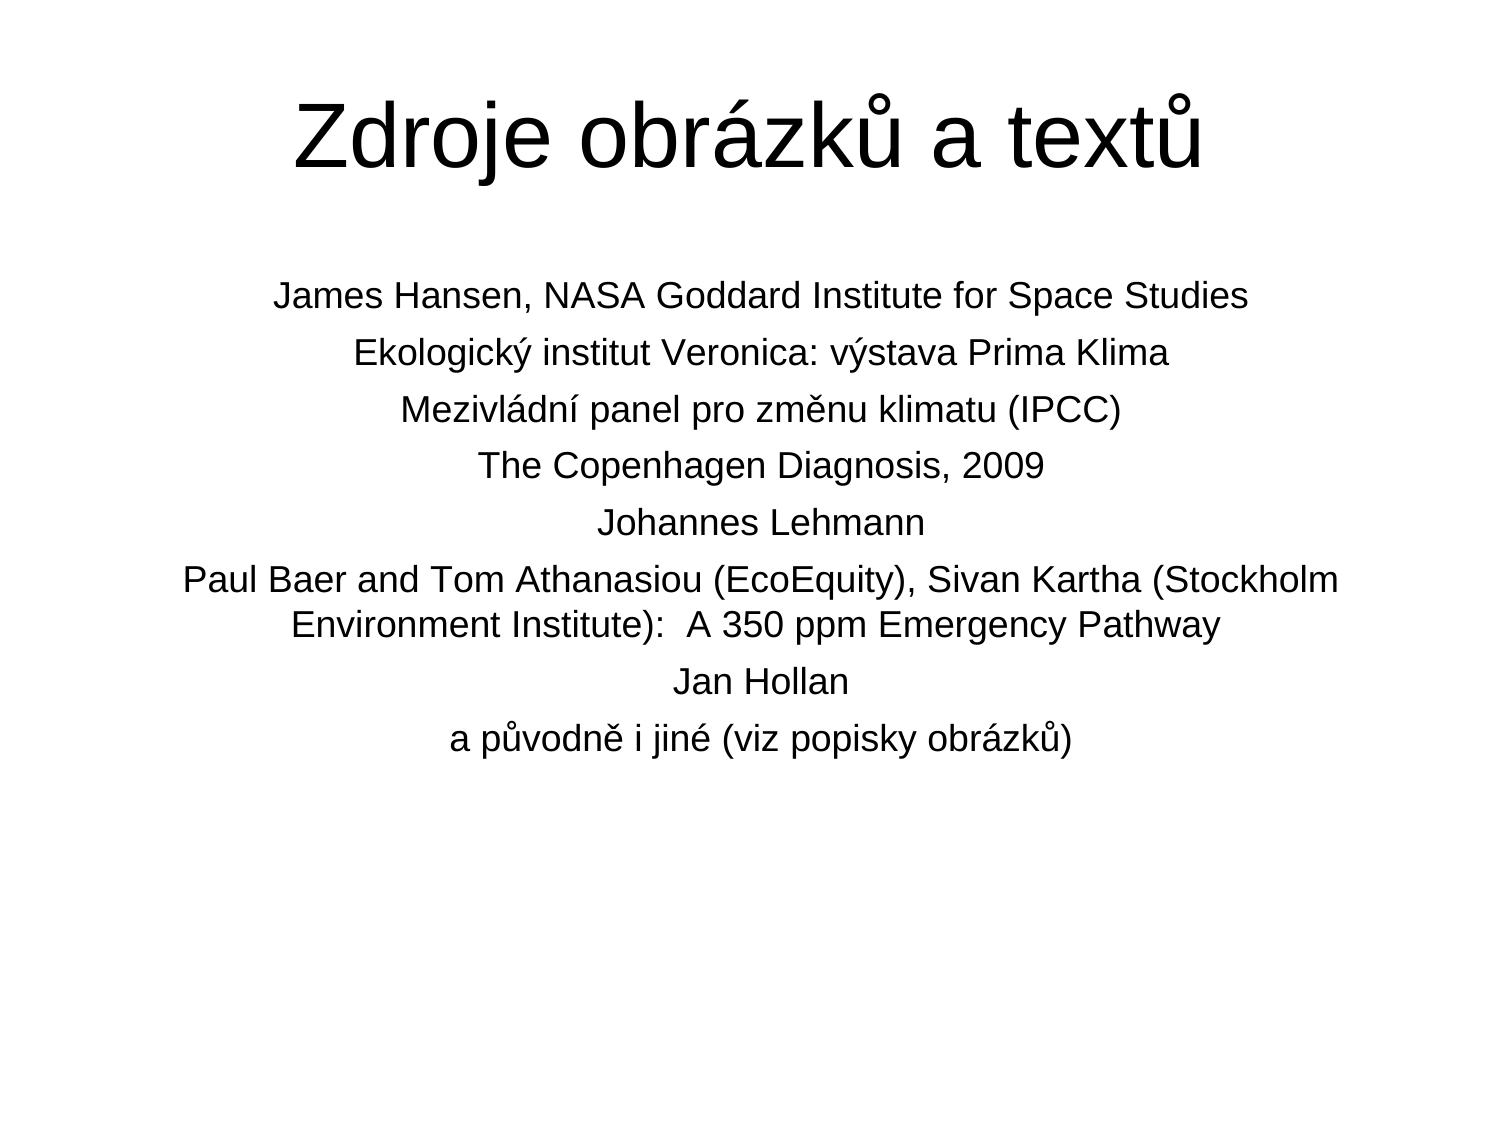

# Zdroje obrázků a textů
James Hansen, NASA Goddard Institute for Space Studies
Ekologický institut Veronica: výstava Prima Klima
Mezivládní panel pro změnu klimatu (IPCC)
The Copenhagen Diagnosis, 2009
Johannes Lehmann
Paul Baer and Tom Athanasiou (EcoEquity), Sivan Kartha (Stockholm Environment Institute): A 350 ppm Emergency Pathway
Jan Hollan
a původně i jiné (viz popisky obrázků)